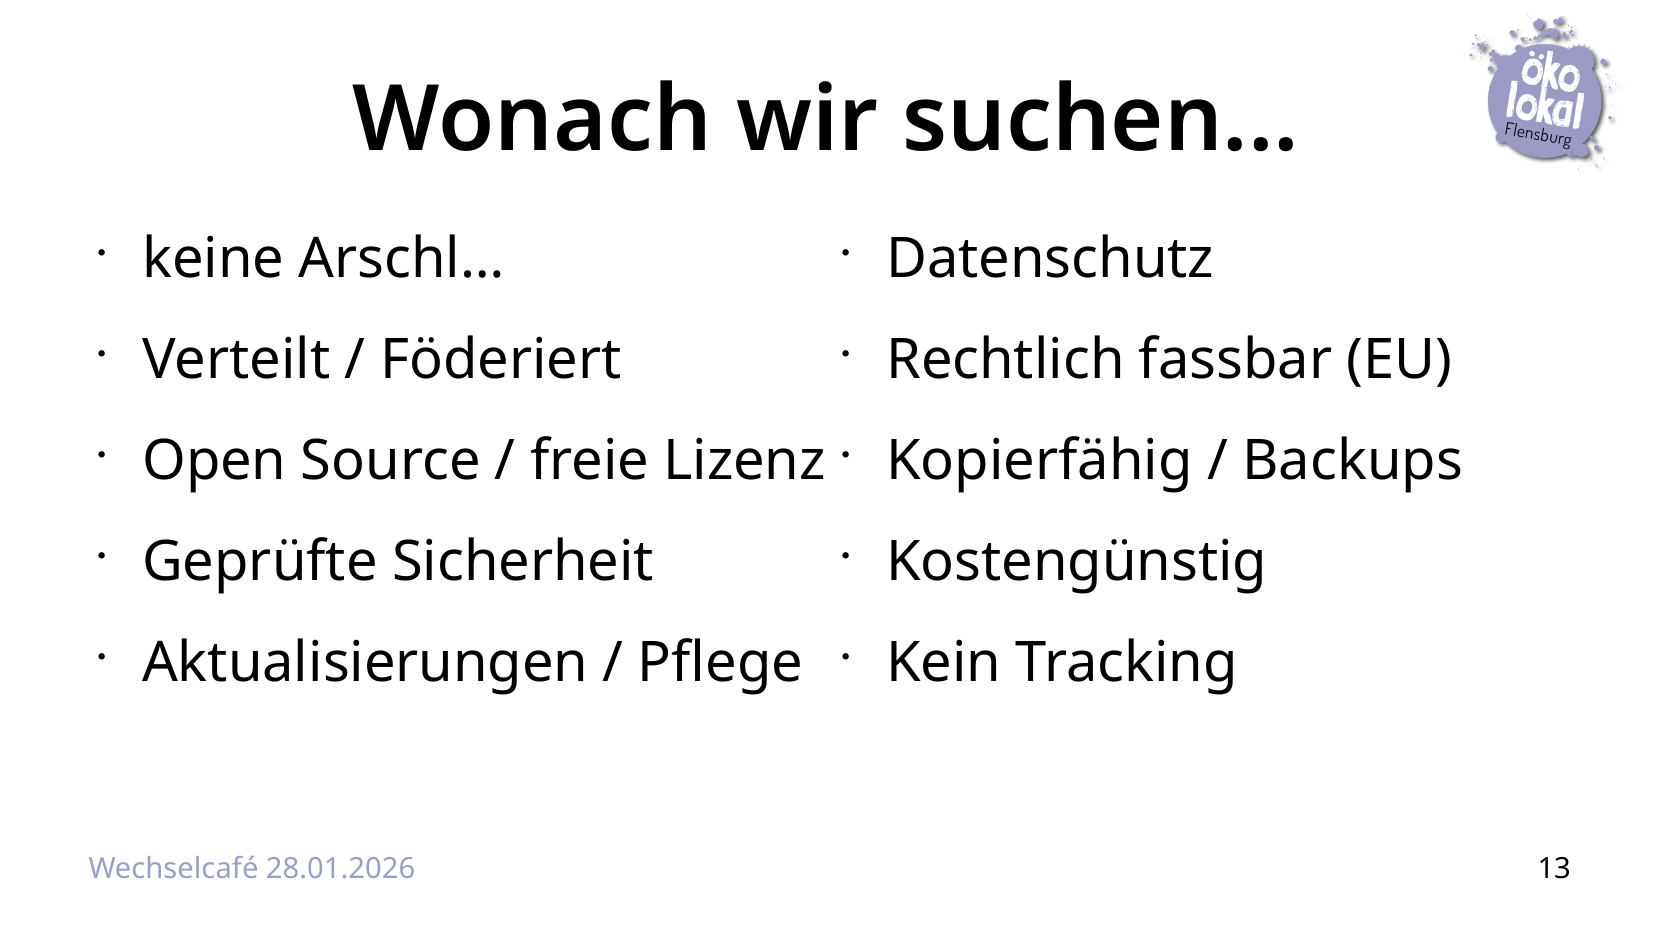

# Wonach wir suchen...
keine Arschl…
Verteilt / Föderiert
Open Source / freie Lizenz
Geprüfte Sicherheit
Aktualisierungen / Pflege
Datenschutz
Rechtlich fassbar (EU)
Kopierfähig / Backups
Kostengünstig
Kein Tracking